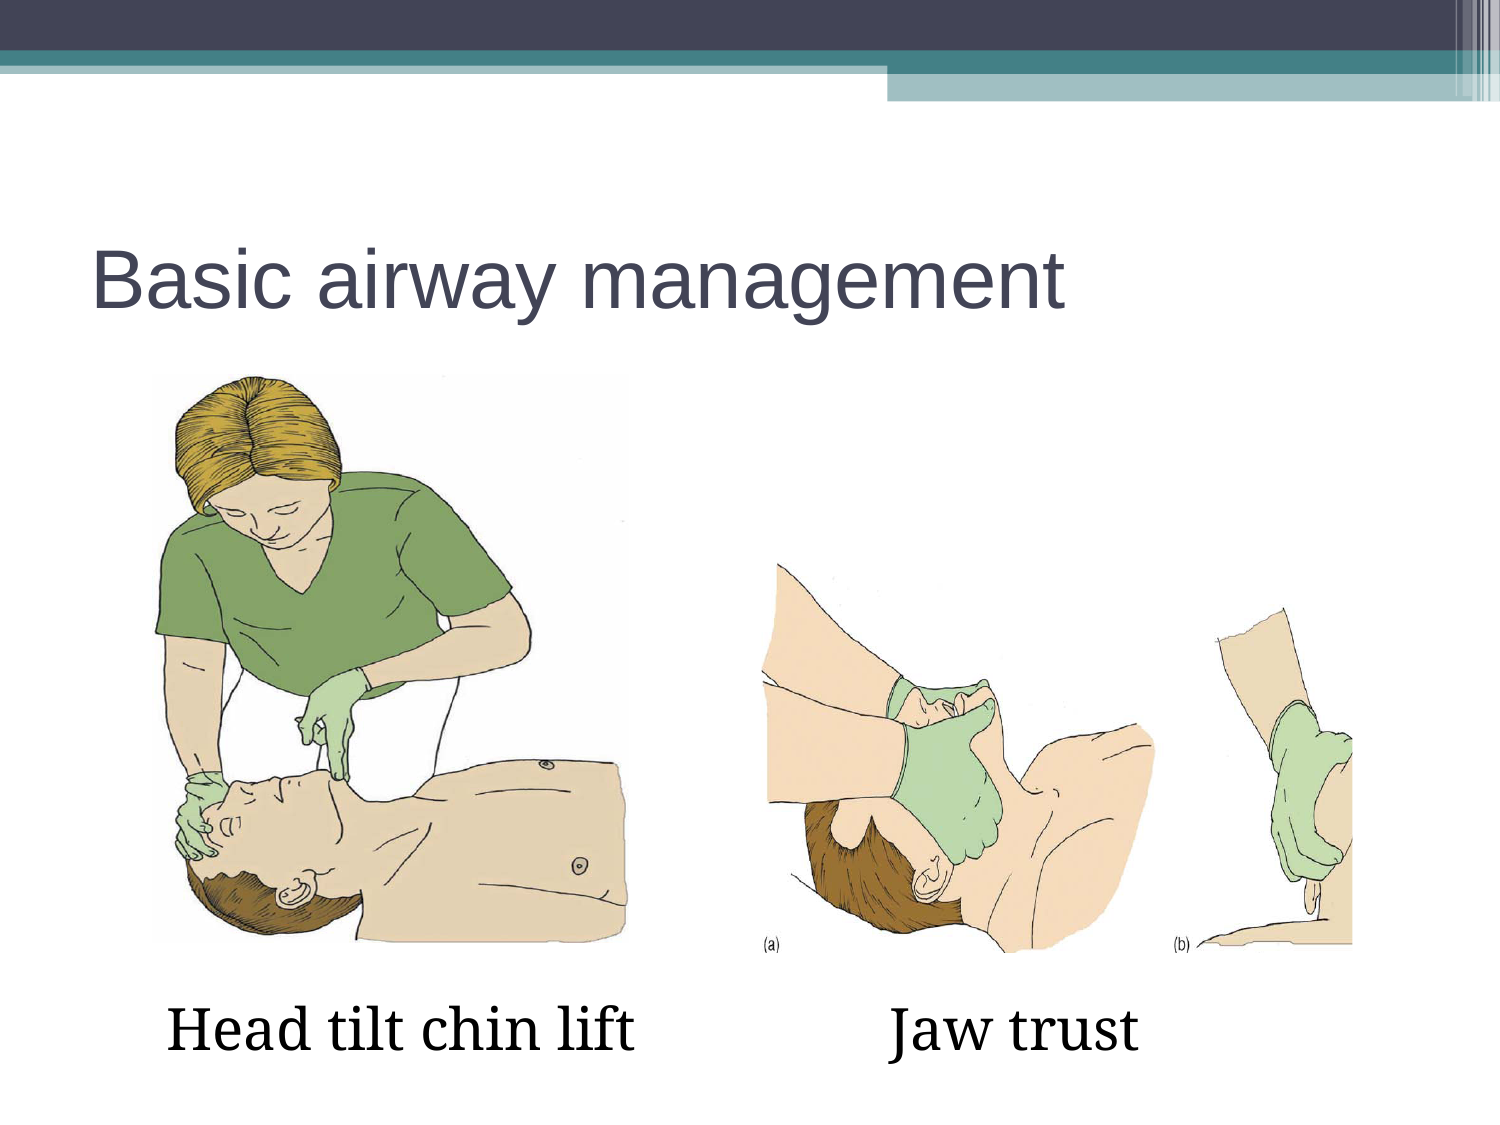

Basic airway management
Head tilt chin lift
Jaw trust